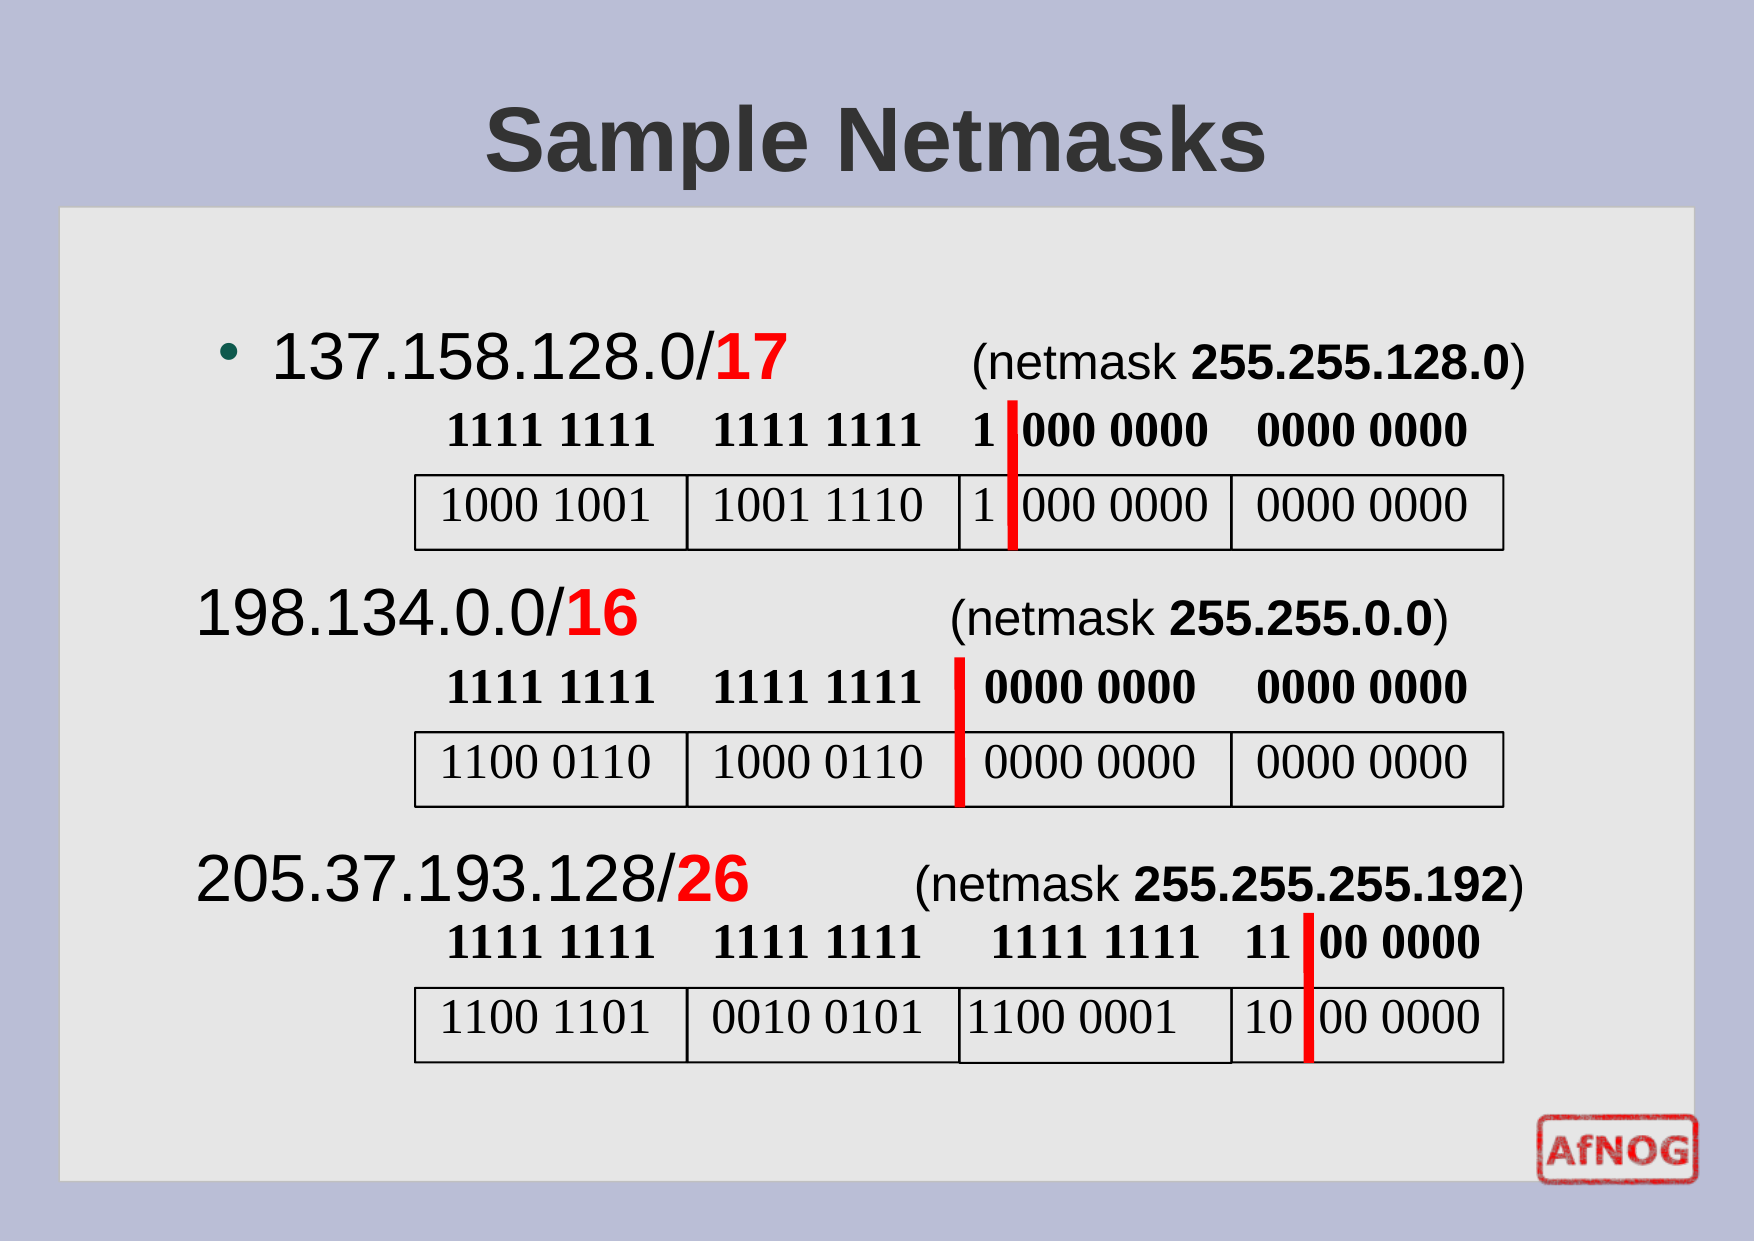

# Sample Netmasks
137.158.128.0/17 		(netmask 255.255.128.0)‏
1111 1111
1111 1111
1 000 0000
0000 0000
1000 1001
1001 1110
1 000 0000
0000 0000
198.134.0.0/16 		(netmask 255.255.0.0)‏
1111 1111
1111 1111
0000 0000
0000 0000
1100 0110
1000 0110
0000 0000
0000 0000
205.37.193.128/26 		(netmask 255.255.255.192)‏
1111 1111
1111 1111
1111 1111
11 00 0000
1100 1101
0010 0101
1100 0001
10 00 0000